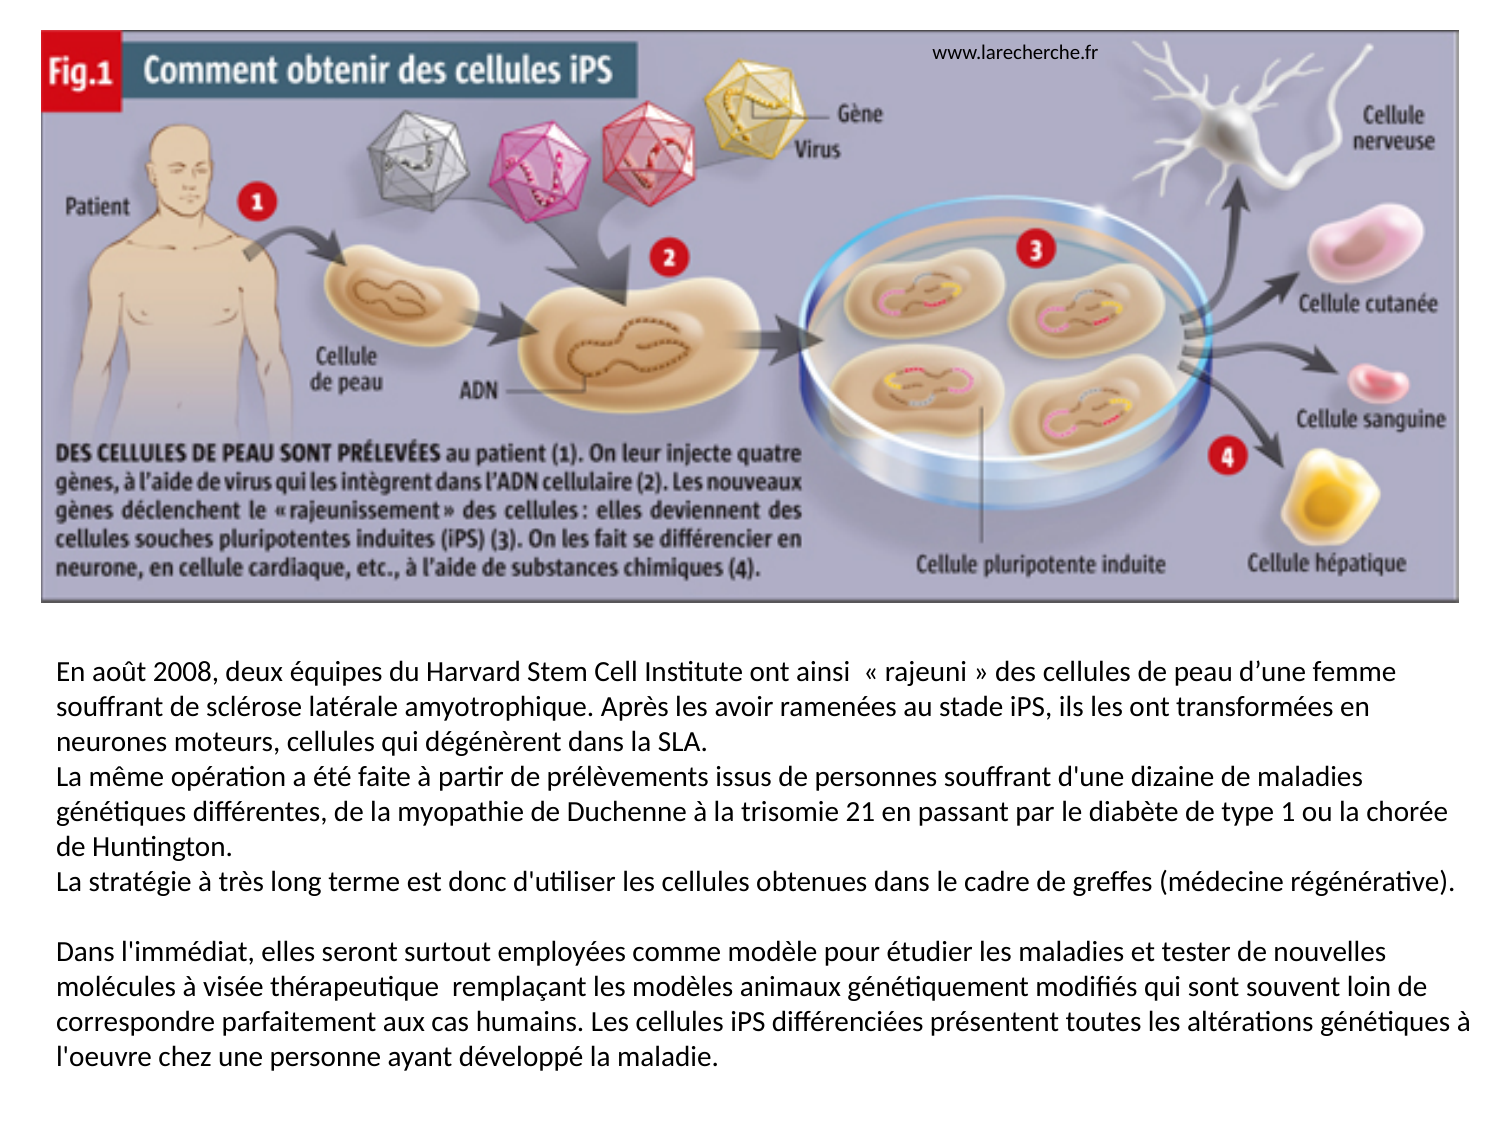

www.larecherche.fr
En août 2008, deux équipes du Harvard Stem Cell Institute ont ainsi « rajeuni » des cellules de peau d’une femme souffrant de sclérose latérale amyotrophique. Après les avoir ramenées au stade iPS, ils les ont transformées en neurones moteurs, cellules qui dégénèrent dans la SLA.
La même opération a été faite à partir de prélèvements issus de personnes souffrant d'une dizaine de maladies génétiques différentes, de la myopathie de Duchenne à la trisomie 21 en passant par le diabète de type 1 ou la chorée de Huntington.
La stratégie à très long terme est donc d'utiliser les cellules obtenues dans le cadre de greffes (médecine régénérative).
Dans l'immédiat, elles seront surtout employées comme modèle pour étudier les maladies et tester de nouvelles molécules à visée thérapeutique remplaçant les modèles animaux génétiquement modifiés qui sont souvent loin de correspondre parfaitement aux cas humains. Les cellules iPS différenciées présentent toutes les altérations génétiques à l'oeuvre chez une personne ayant développé la maladie.